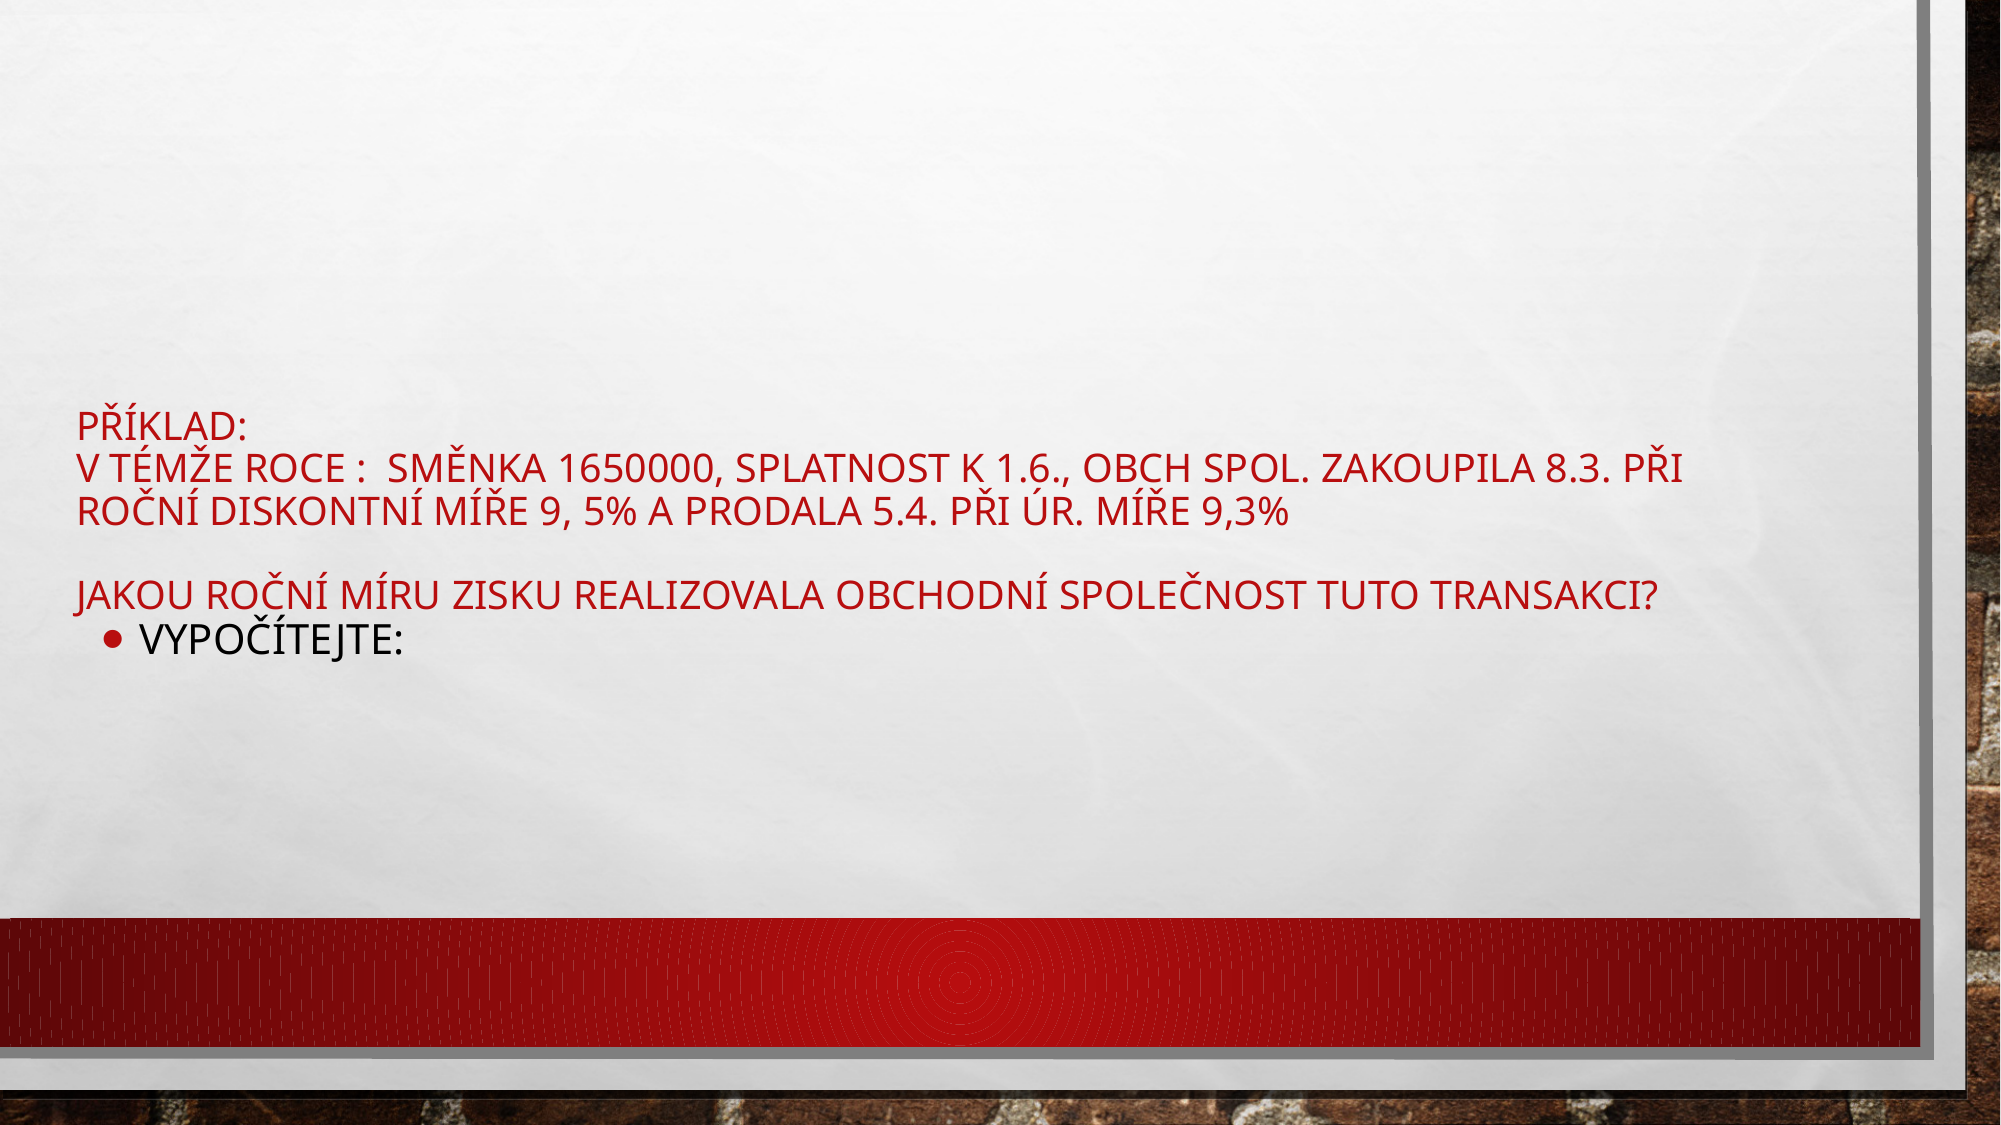

# Příklad: v témže roce : směnka 1650000, splatnost k 1.6., obch spol. zakoupila 8.3. při roční diskontní míře 9, 5% a prodala 5.4. pŘi úr. Míře 9,3% Jakou roční míru zisku realizovala obchodní společnost tuto transakci?
Vypočítejte: